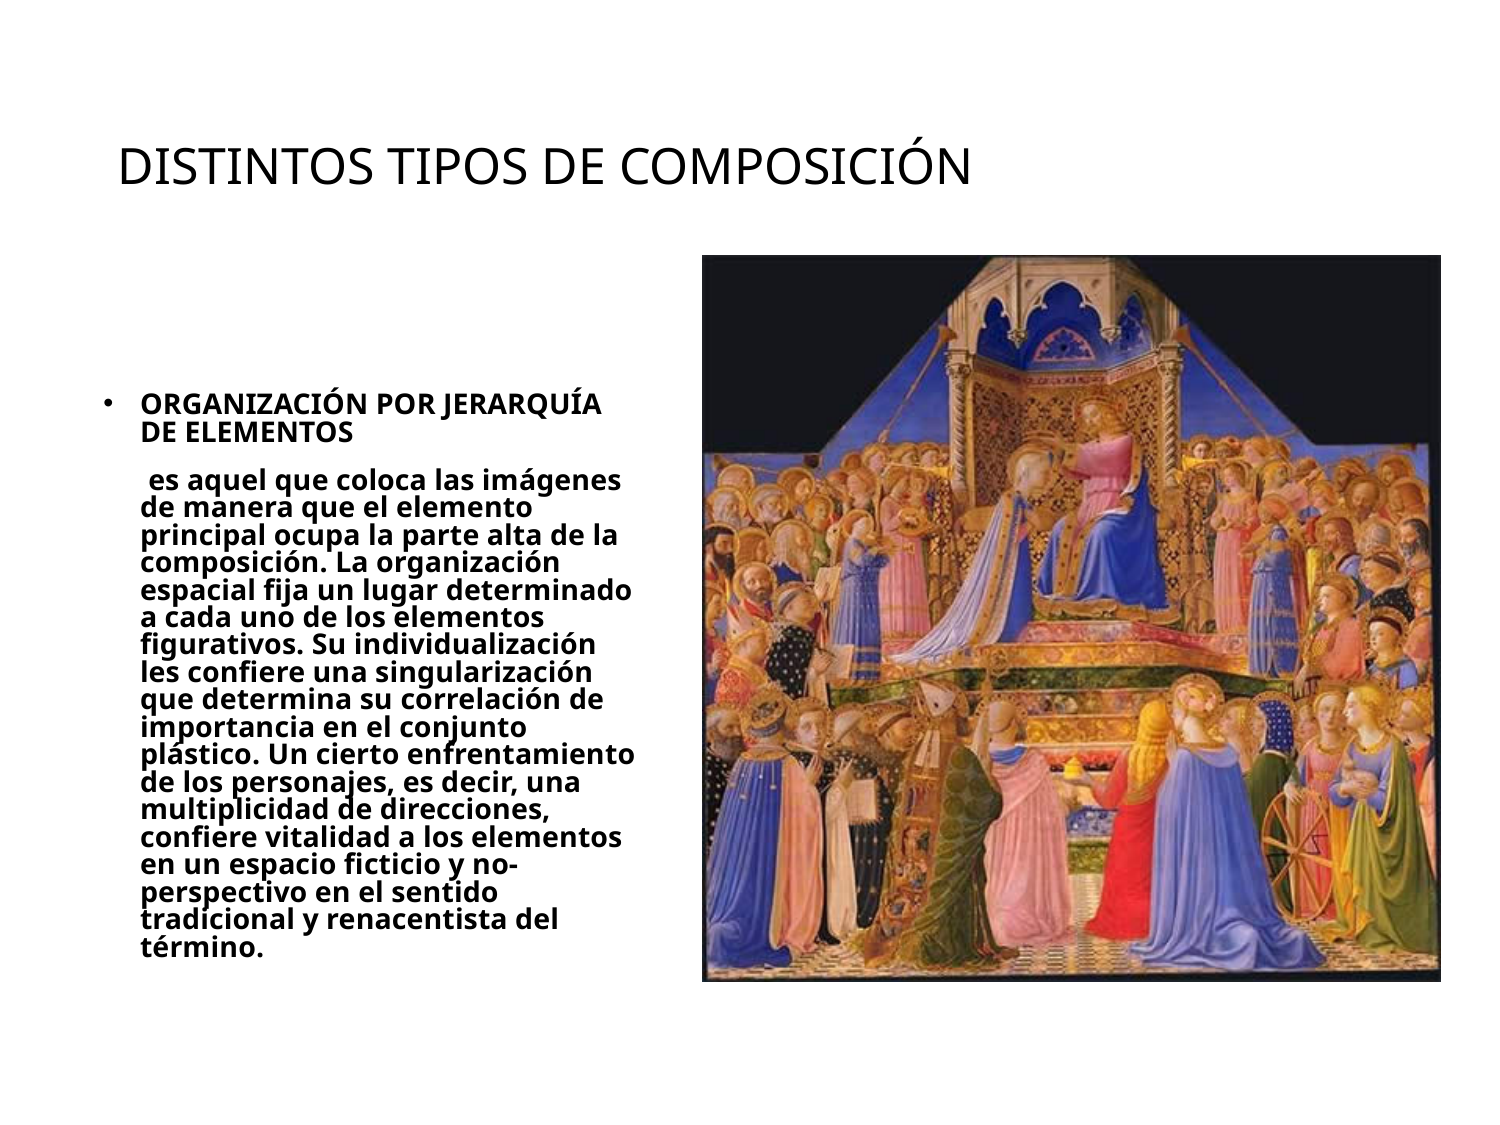

DISTINTOS TIPOS DE COMPOSICIÓN
ORGANIZACIÓN POR JERARQUÍA DE ELEMENTOS
 es aquel que coloca las imágenes de manera que el elemento principal ocupa la parte alta de la composición. La organización espacial fija un lugar determinado a cada uno de los elementos figurativos. Su individualización les confiere una singularización que determina su correlación de importancia en el conjunto plástico. Un cierto enfrentamiento de los personajes, es decir, una multiplicidad de direcciones, confiere vitalidad a los elementos en un espacio ficticio y no-perspectivo en el sentido tradicional y renacentista del término.